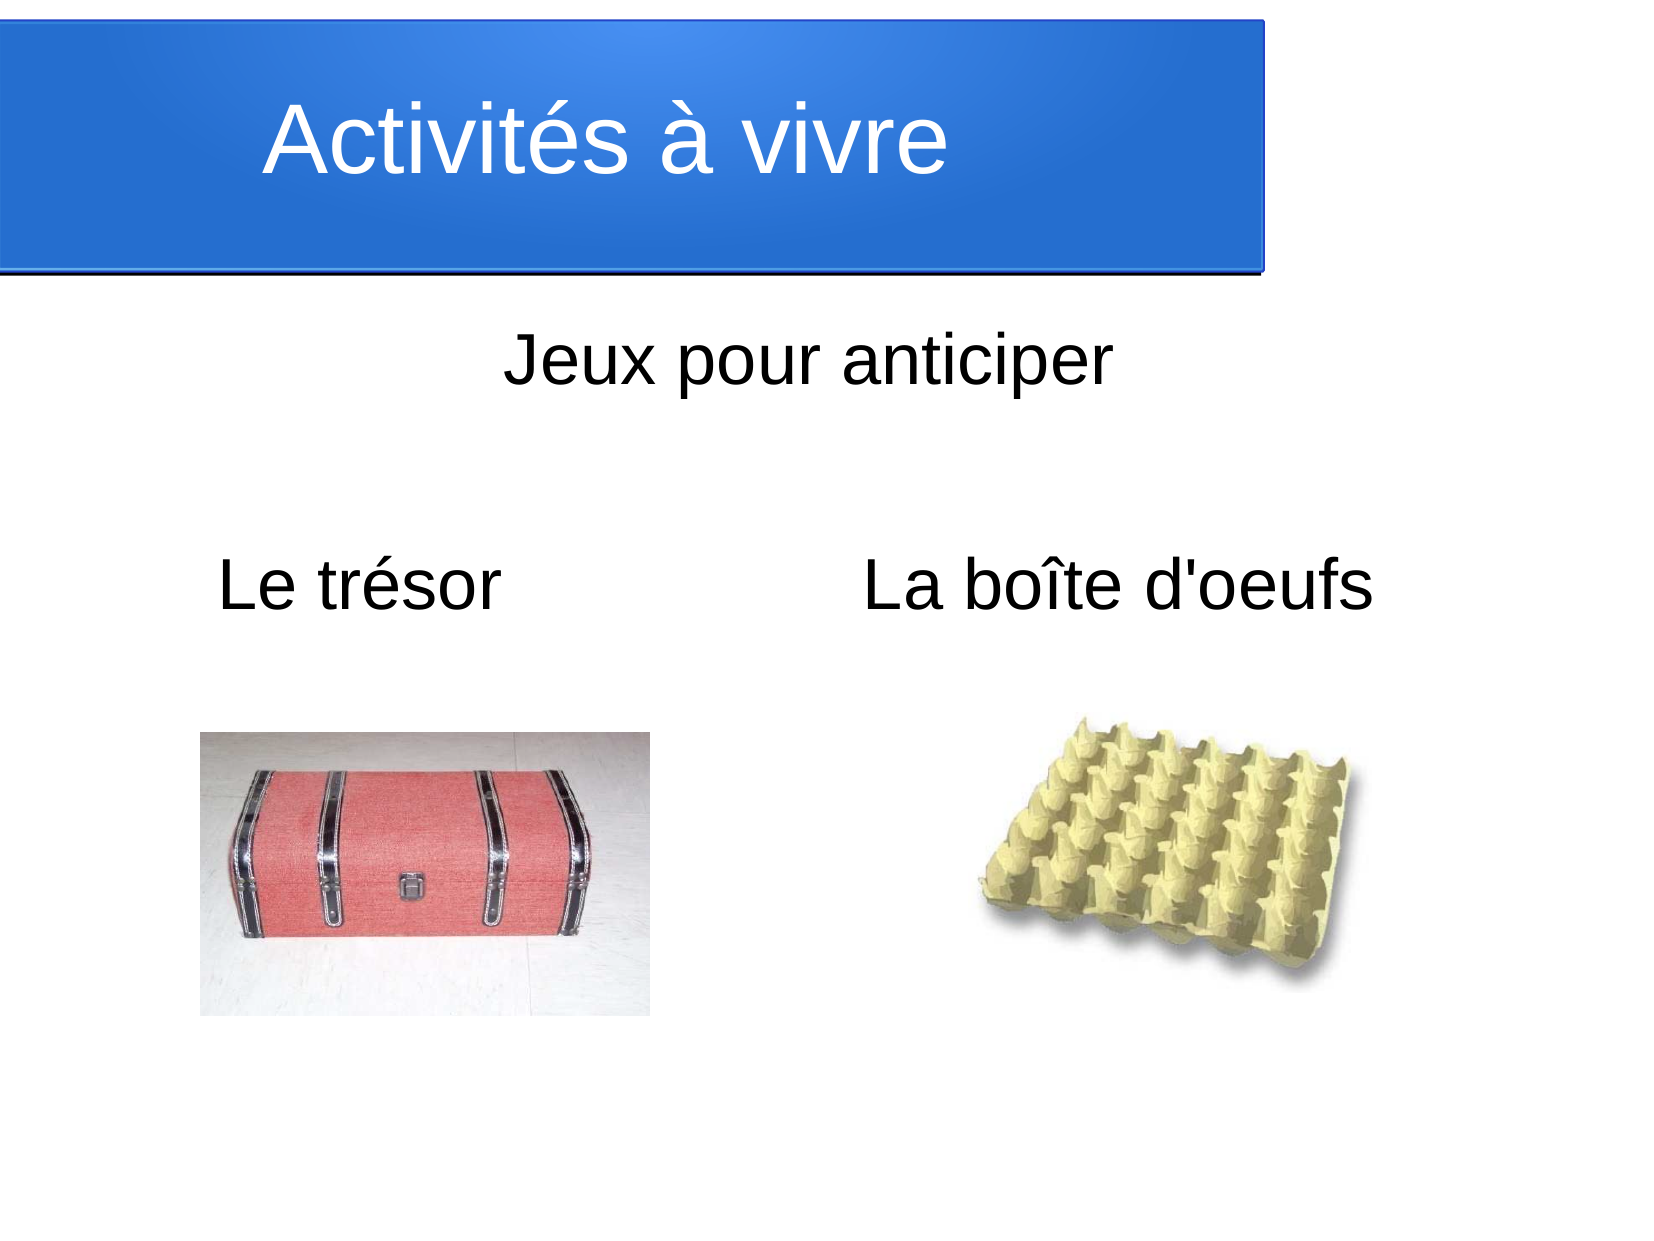

# Activités à vivre
Jeux pour anticiper
 Le trésor La boîte d'oeufs